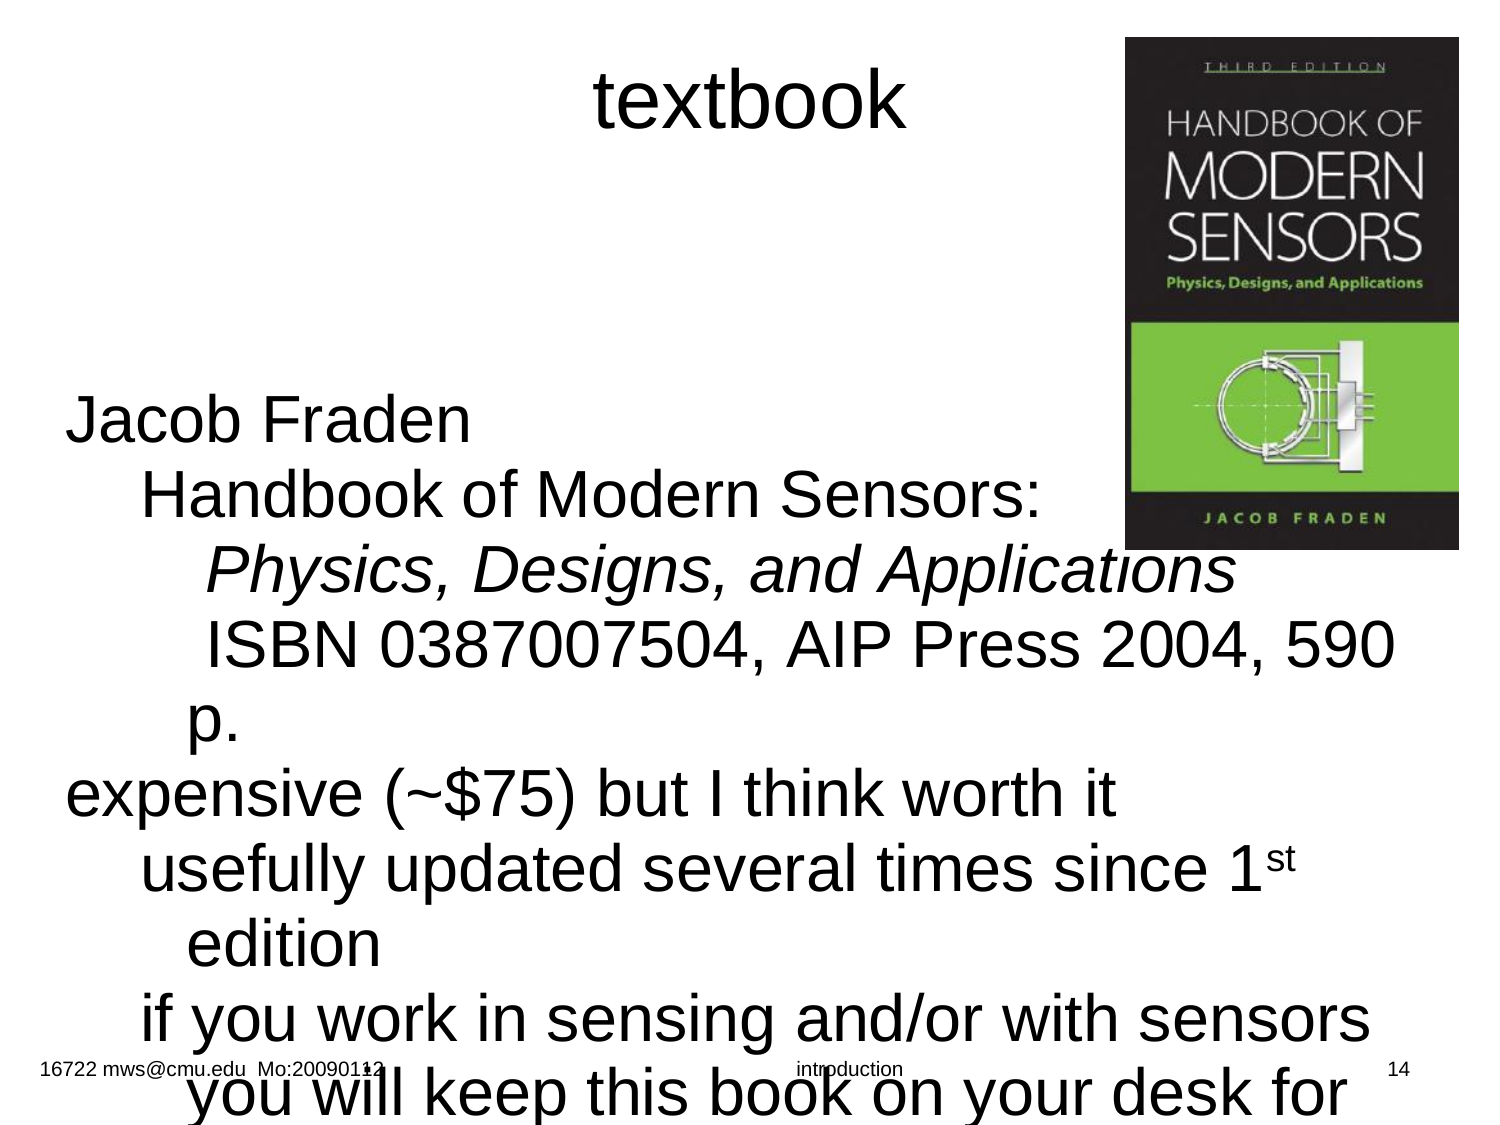

# textbook
Jacob Fraden
Handbook of Modern Sensors:
 Physics, Designs, and Applications
 ISBN 0387007504, AIP Press 2004, 590 p.
expensive (~$75) but I think worth it
usefully updated several times since 1st edition
if you work in sensing and/or with sensors you will keep this book on your desk for 10-15 yr
16722 mws@cmu.edu Mo:20090112
introduction
14